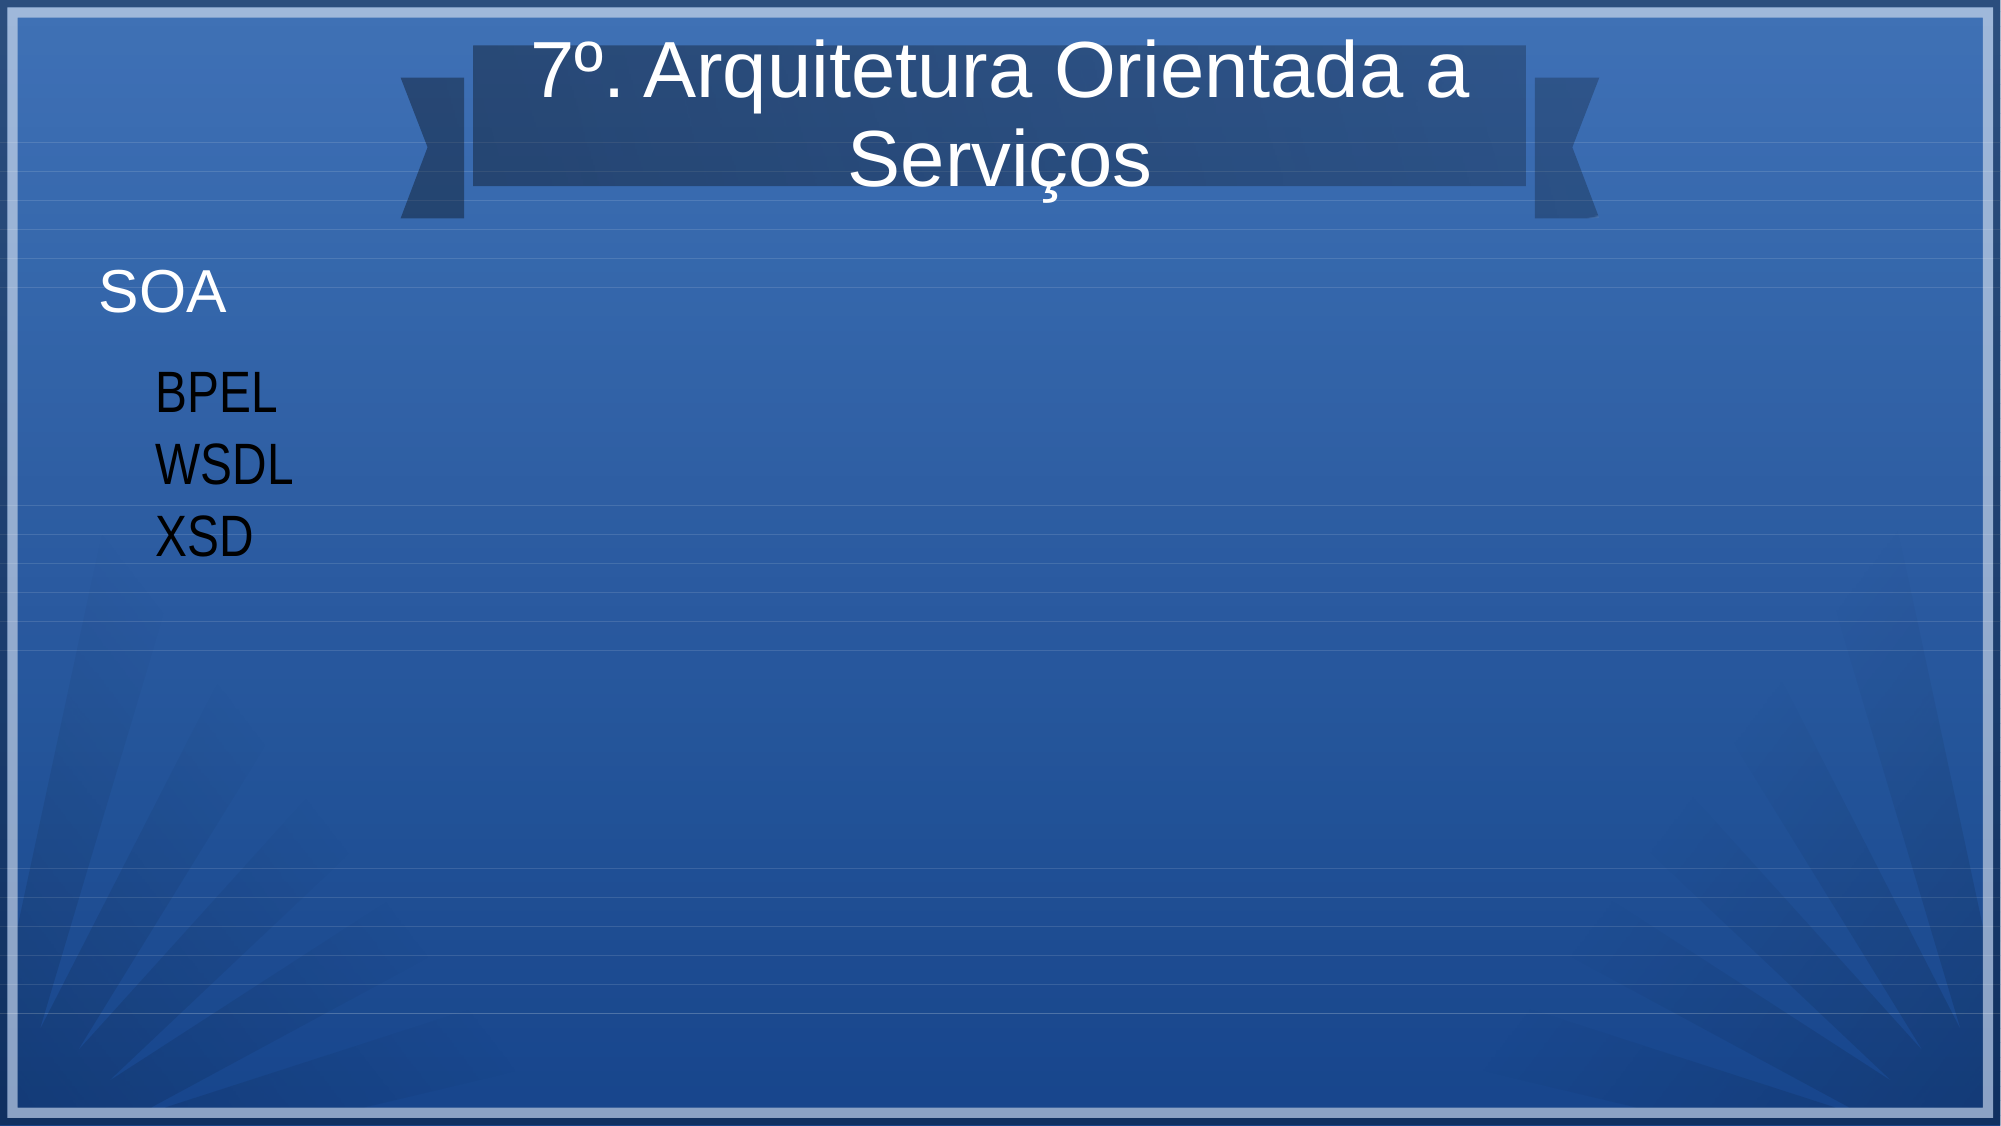

# 7º. Arquitetura Orientada a Serviços
SOA
BPEL
WSDL
XSD